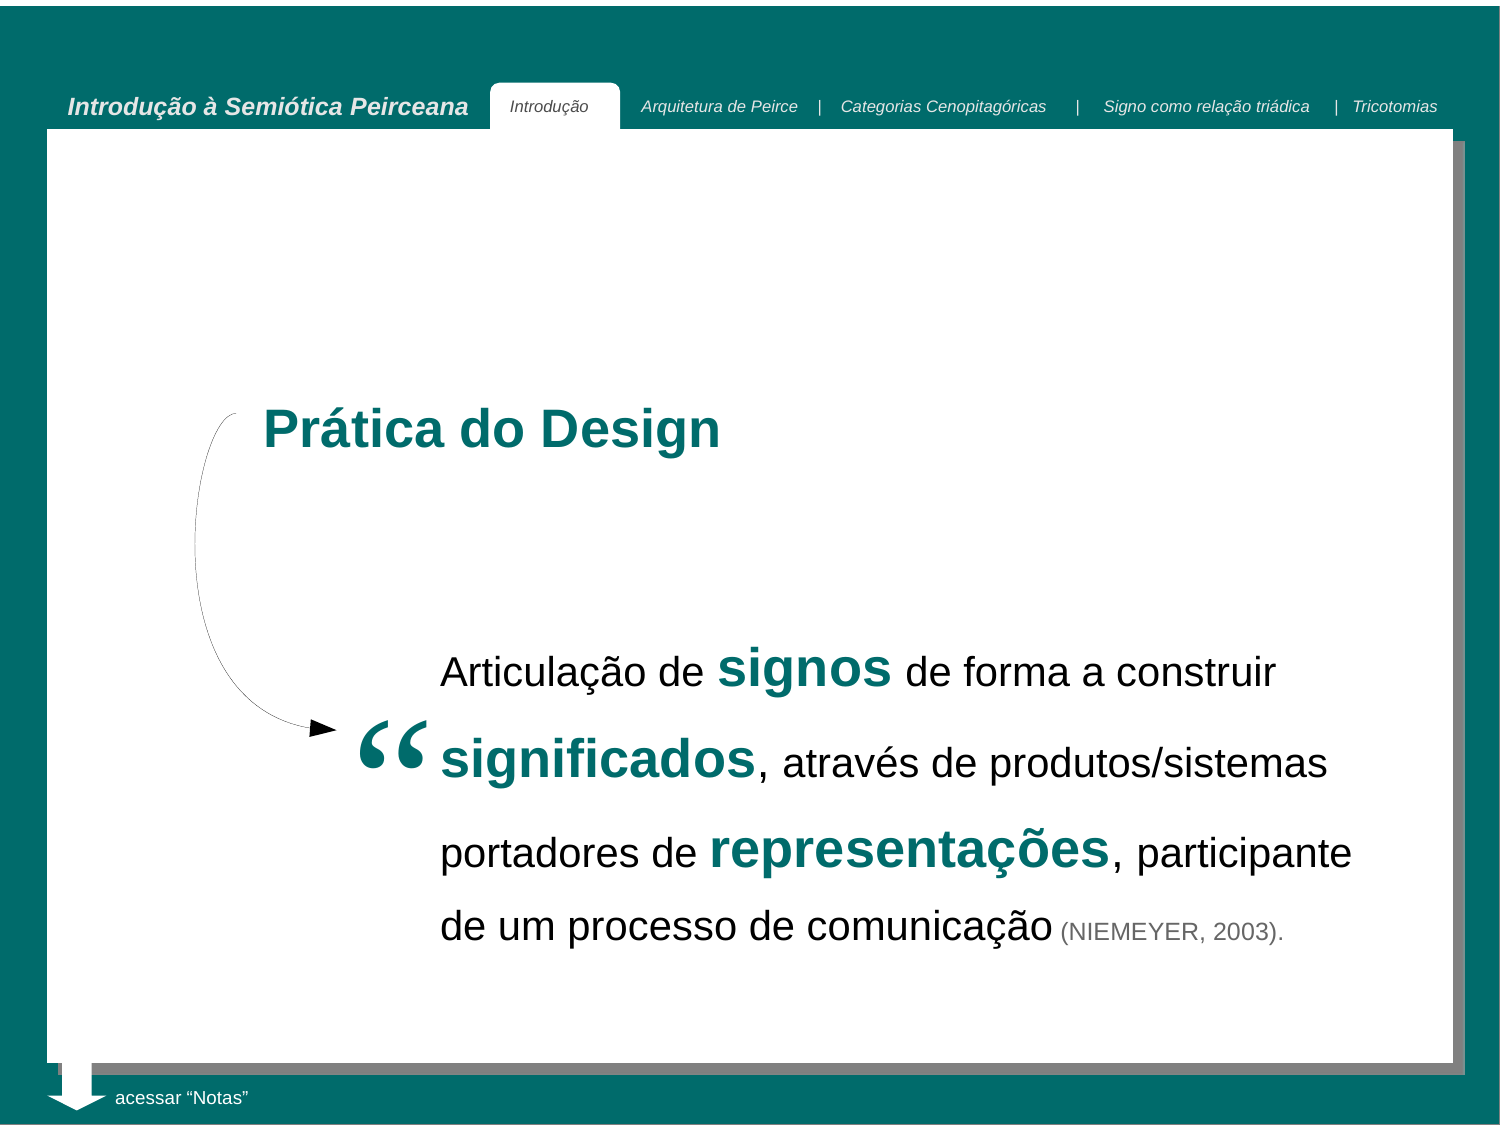

Prática do Design
“
Articulação de signos de forma a construir significados, através de produtos/sistemas portadores de representações, participante de um processo de comunicação (NIEMEYER, 2003).
acessar “Notas”